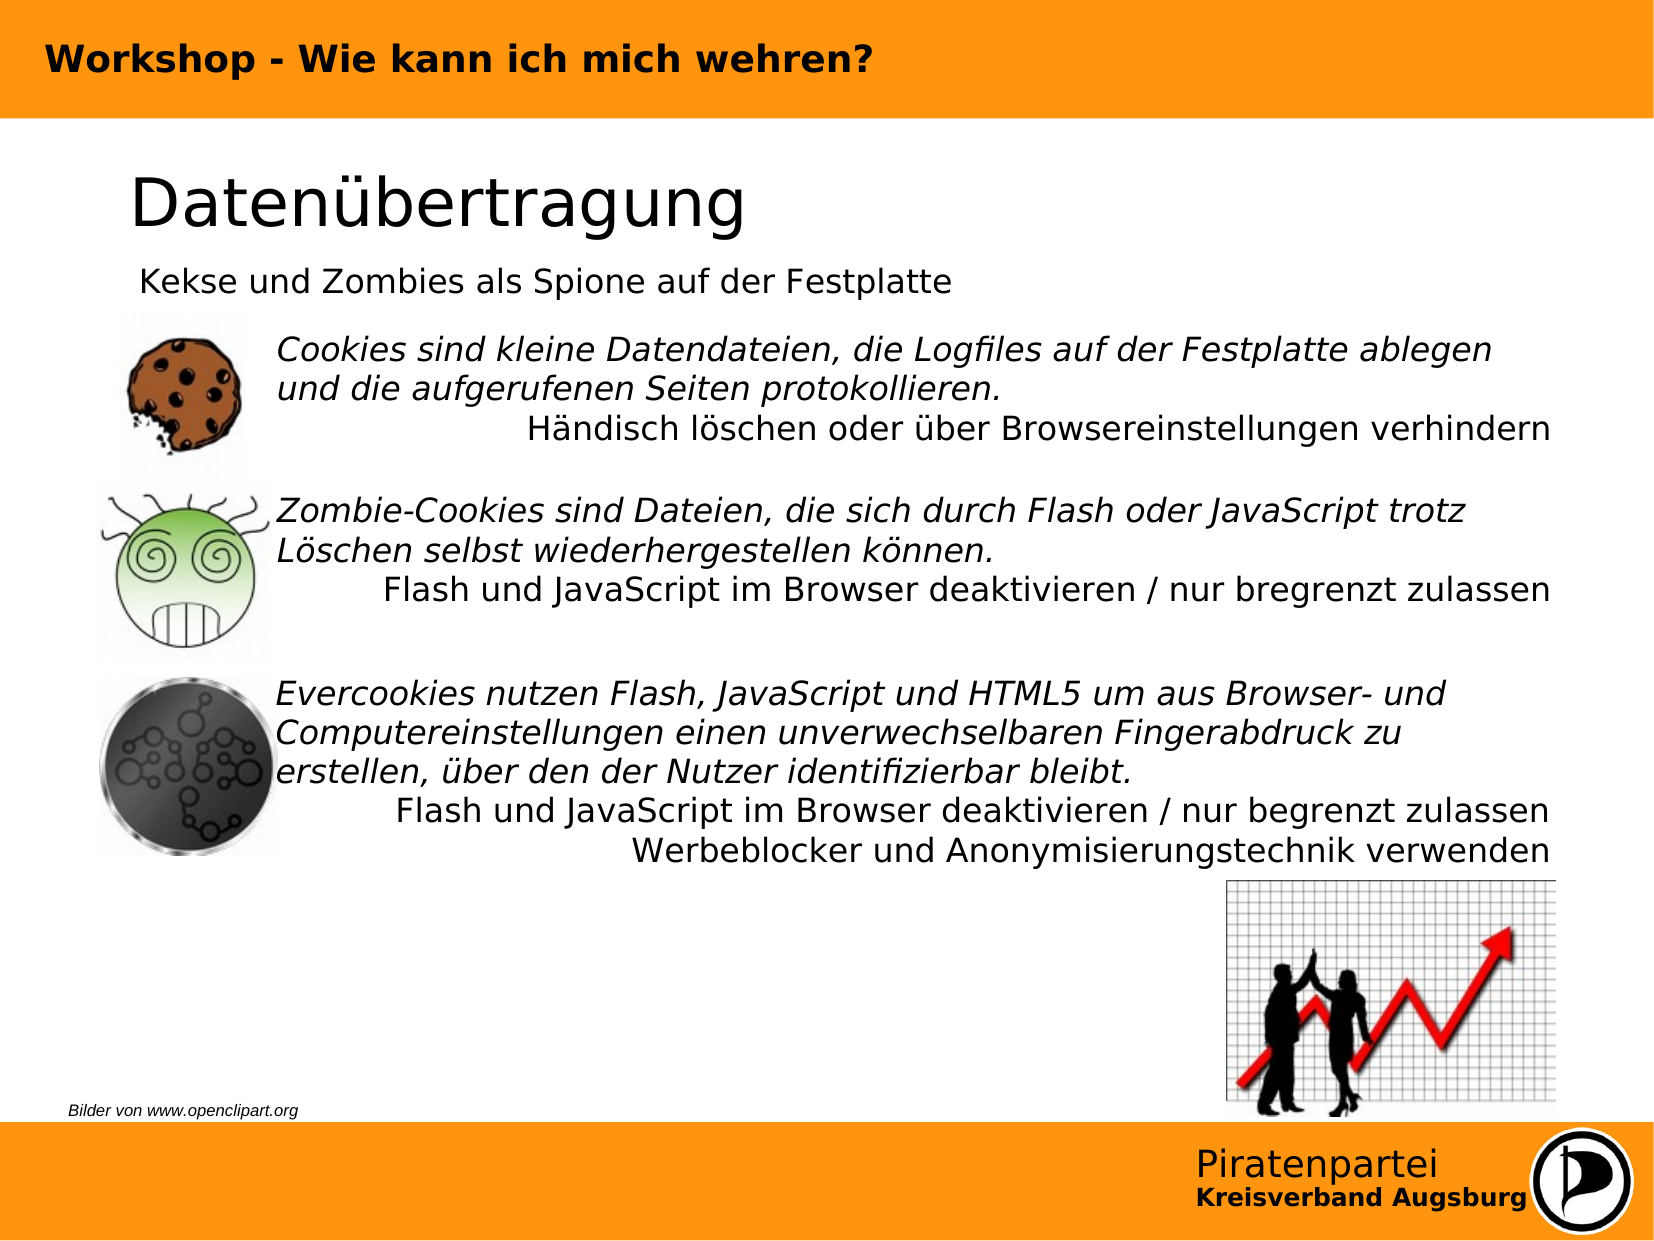

Workshop - Wie kann ich mich wehren?
Datenübertragung
Kekse und Zombies als Spione auf der Festplatte
Cookies sind kleine Datendateien, die Logfiles auf der Festplatte ablegen und die aufgerufenen Seiten protokollieren.
Händisch löschen oder über Browsereinstellungen verhindern
Zombie-Cookies sind Dateien, die sich durch Flash oder JavaScript trotz Löschen selbst wiederhergestellen können.
Flash und JavaScript im Browser deaktivieren / nur bregrenzt zulassen
Evercookies nutzen Flash, JavaScript und HTML5 um aus Browser- und Computereinstellungen einen unverwechselbaren Fingerabdruck zu erstellen, über den der Nutzer identifizierbar bleibt.
Flash und JavaScript im Browser deaktivieren / nur begrenzt zulassen
Werbeblocker und Anonymisierungstechnik verwenden
Bilder von www.openclipart.org